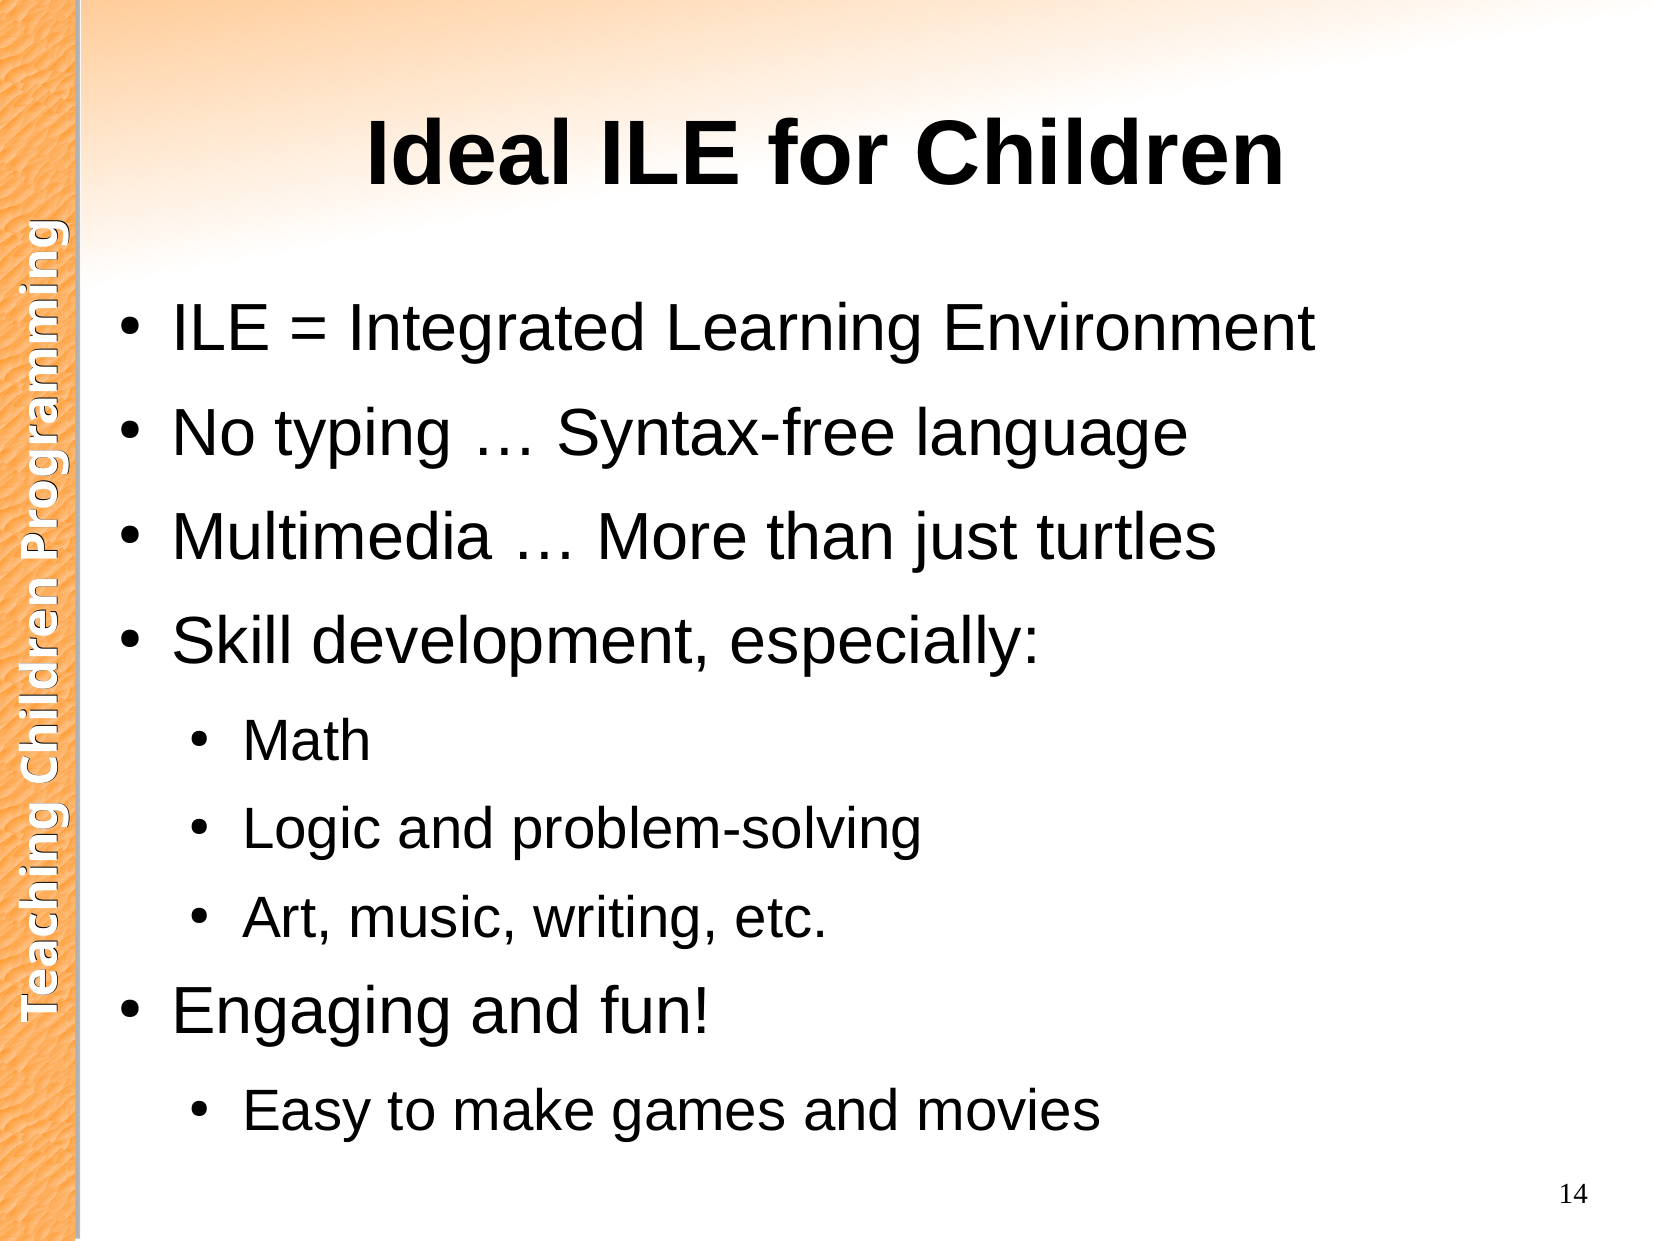

# Ideal ILE for Children
ILE = Integrated Learning Environment
No typing … Syntax-free language
Multimedia … More than just turtles
Skill development, especially:
Math
Logic and problem-solving
Art, music, writing, etc.
Engaging and fun!
Easy to make games and movies
14